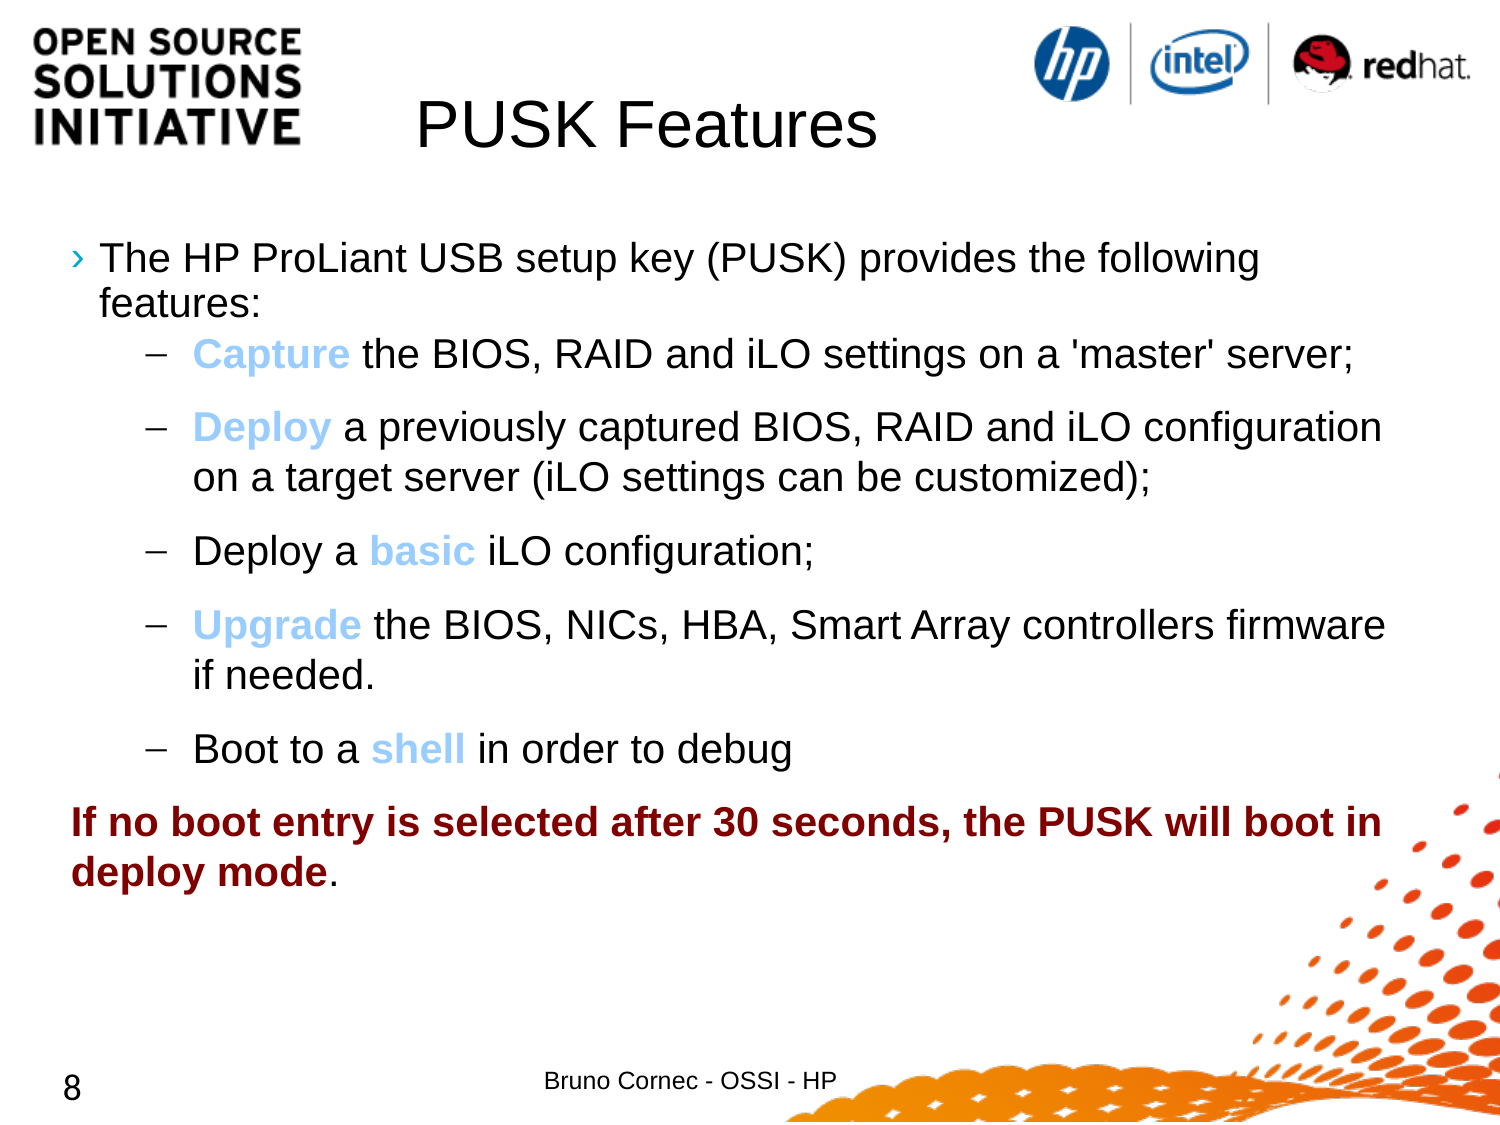

# PUSK Features
The HP ProLiant USB setup key (PUSK) provides the following features:
Capture the BIOS, RAID and iLO settings on a 'master' server;
Deploy a previously captured BIOS, RAID and iLO configuration on a target server (iLO settings can be customized);
Deploy a basic iLO configuration;
Upgrade the BIOS, NICs, HBA, Smart Array controllers firmware if needed.
Boot to a shell in order to debug
If no boot entry is selected after 30 seconds, the PUSK will boot in deploy mode.